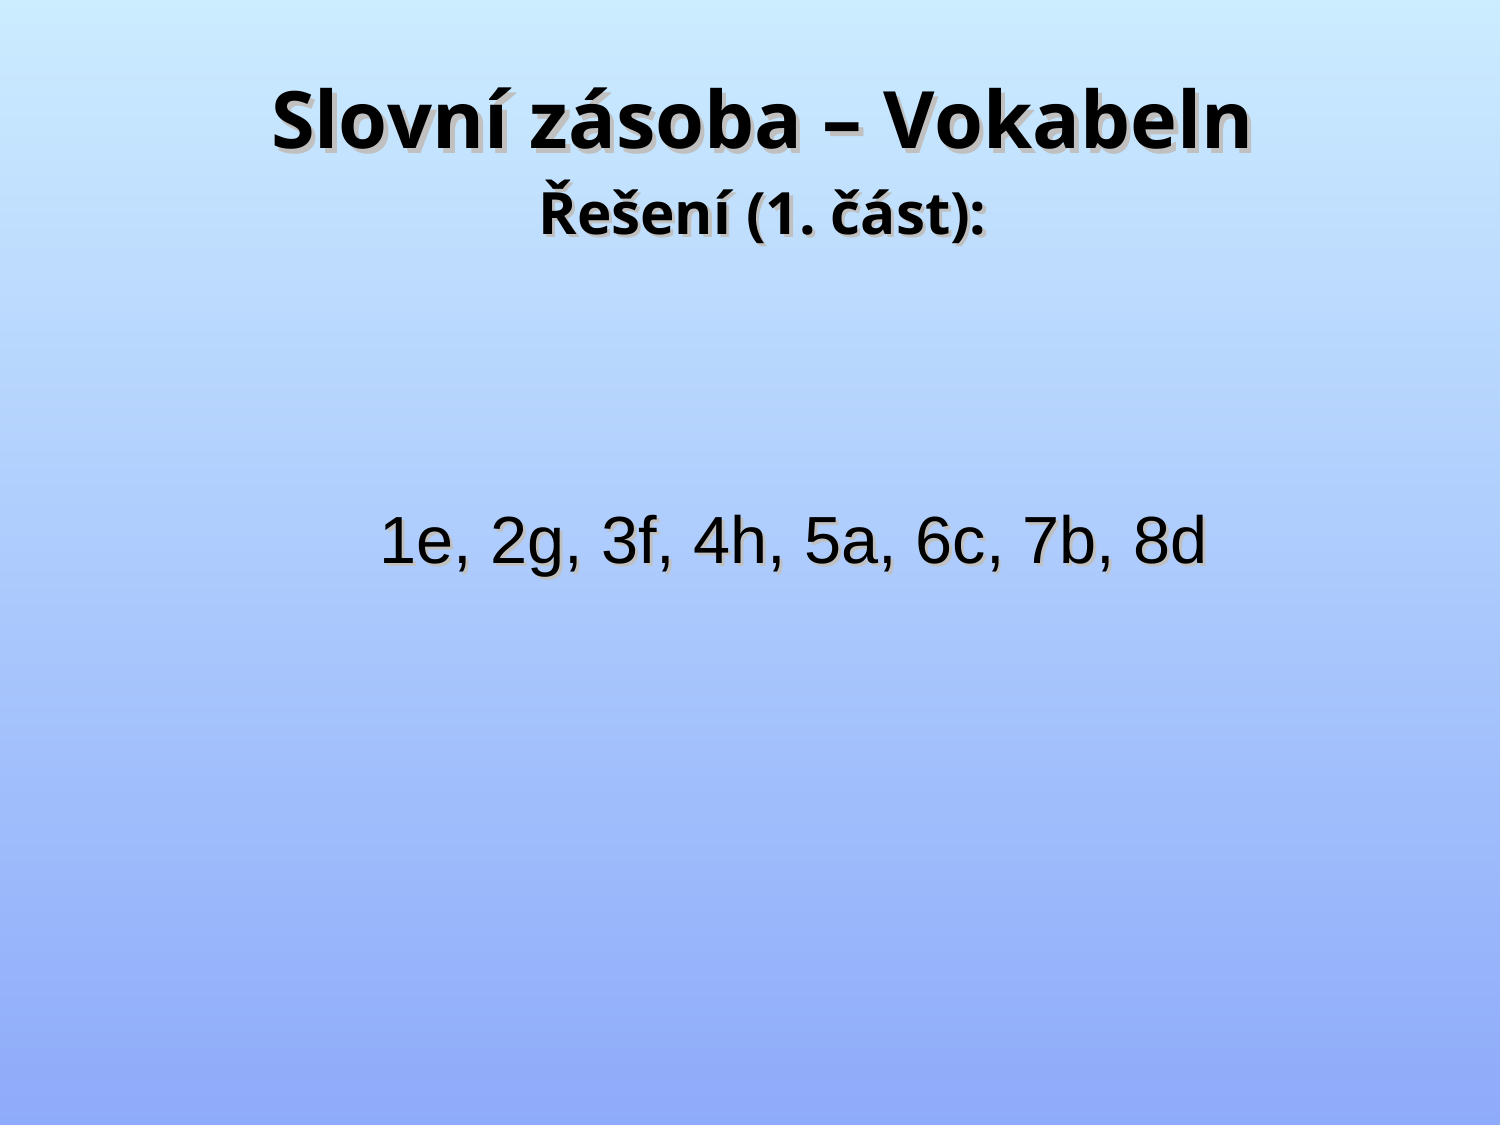

# Slovní zásoba – Vokabeln Řešení (1. část):
1e, 2g, 3f, 4h, 5a, 6c, 7b, 8d